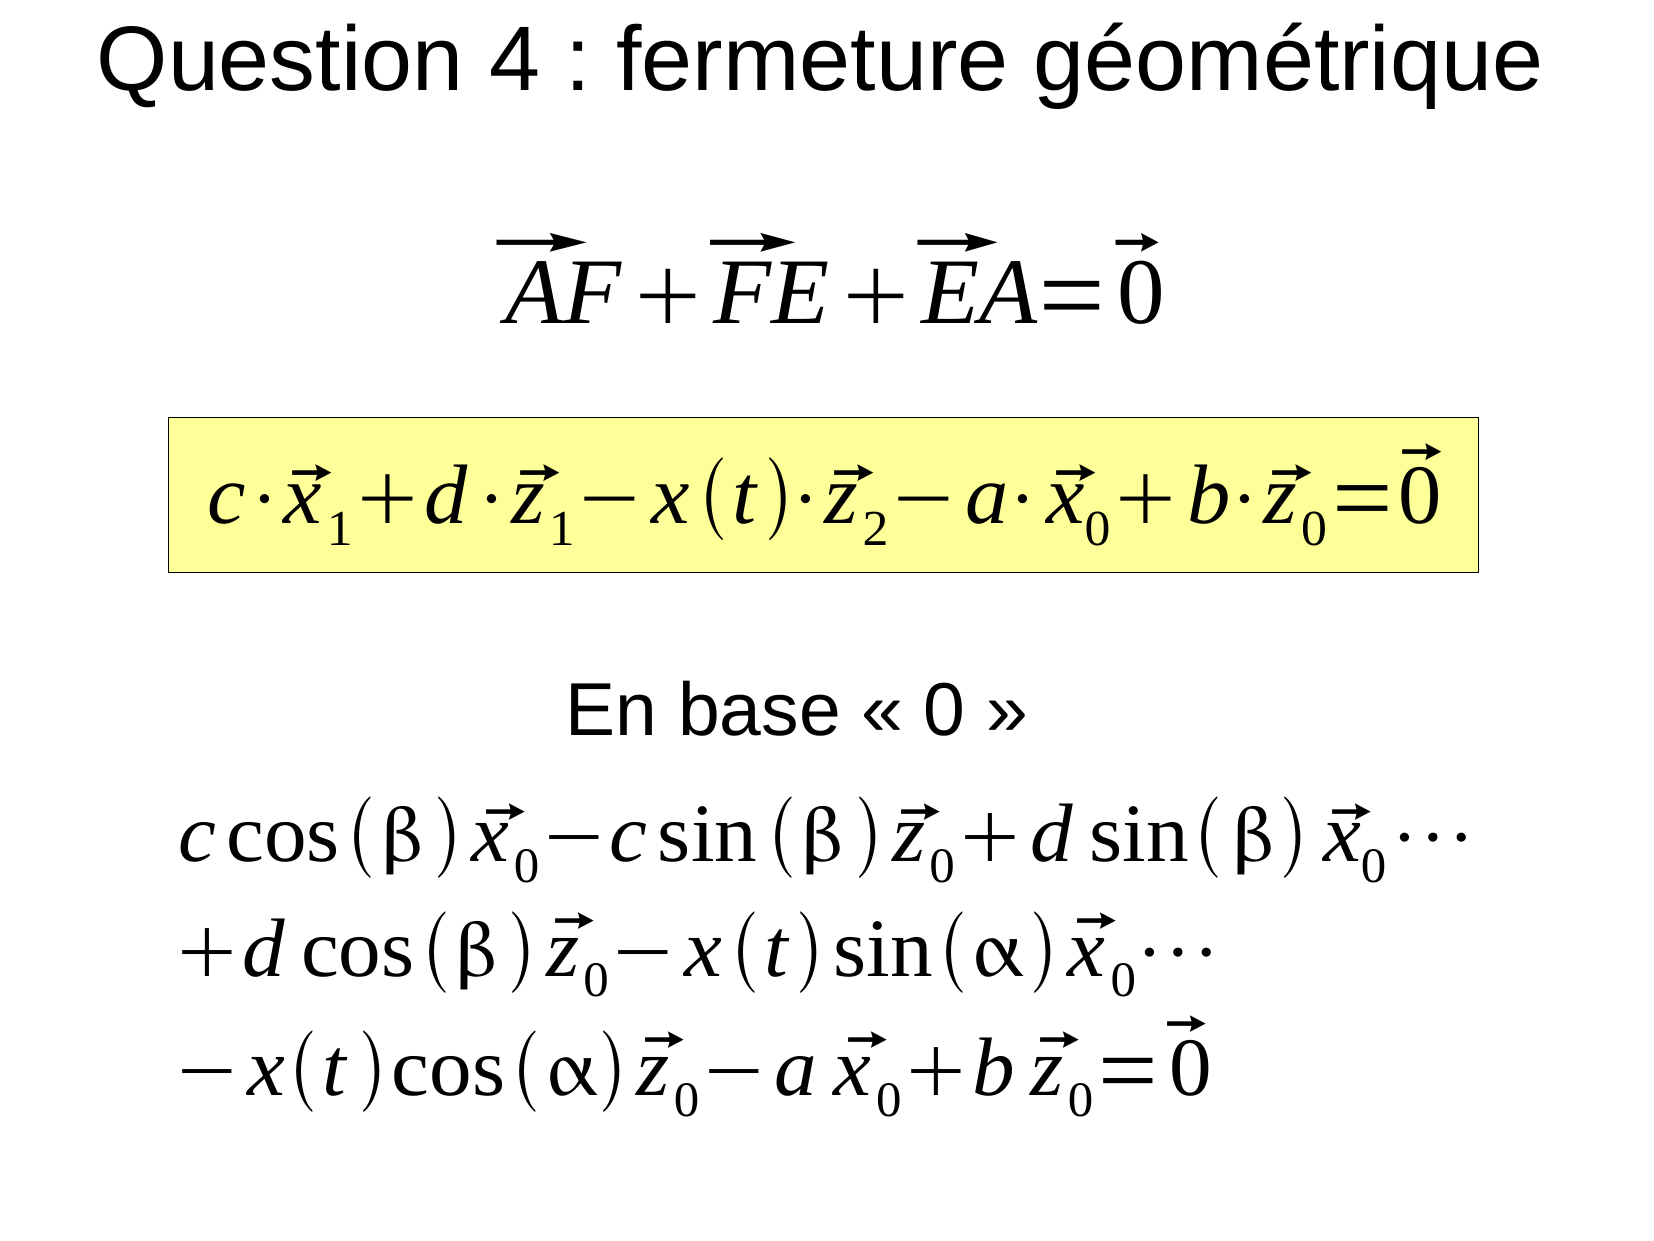

# Question 4 : fermeture géométrique
En base « 0 »